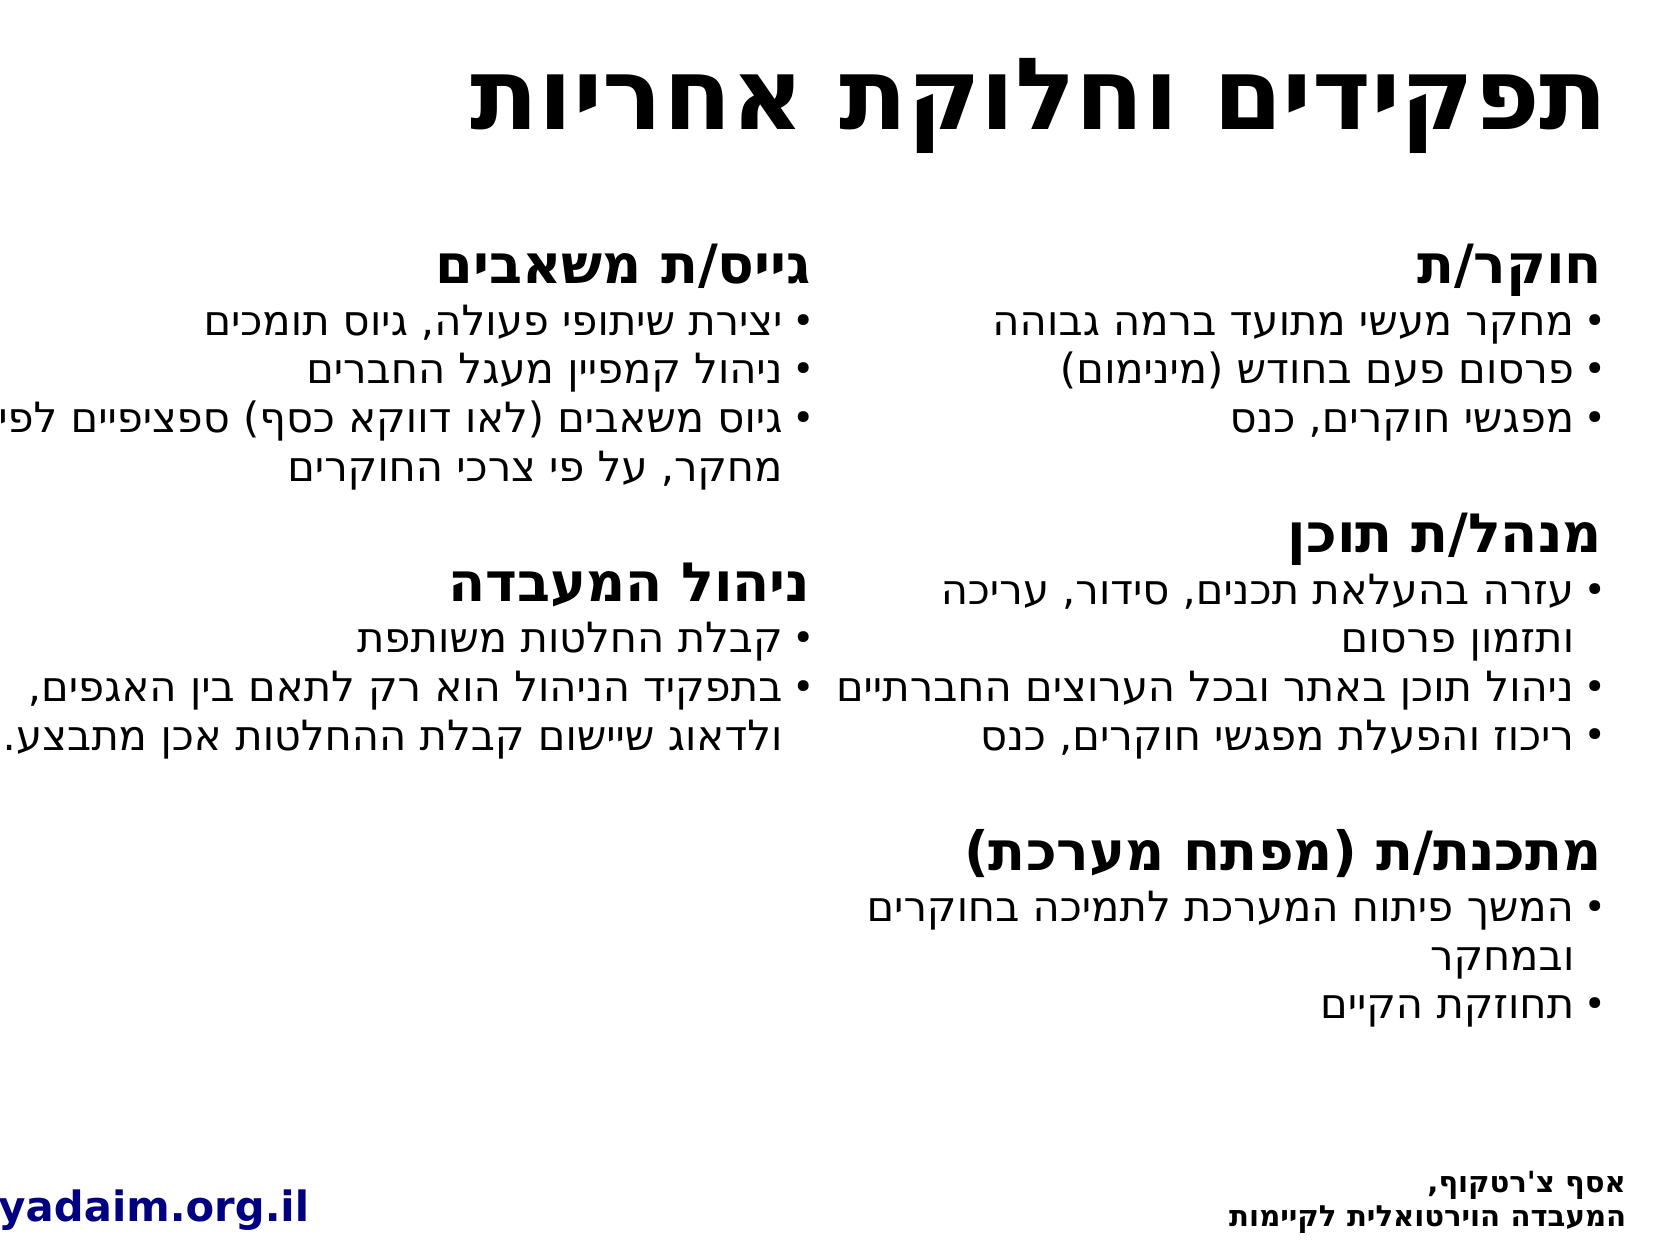

תפקידים וחלוקת אחריות
גייס/ת משאבים
 יצירת שיתופי פעולה, גיוס תומכים
 ניהול קמפיין מעגל החברים
 גיוס משאבים (לאו דווקא כסף) ספציפיים לפי
 מחקר, על פי צרכי החוקרים
ניהול המעבדה
 קבלת החלטות משותפת
 בתפקיד הניהול הוא רק לתאם בין האגפים,
 ולדאוג שיישום קבלת ההחלטות אכן מתבצע.
חוקר/ת
 מחקר מעשי מתועד ברמה גבוהה
 פרסום פעם בחודש (מינימום)
 מפגשי חוקרים, כנס
מנהל/ת תוכן
 עזרה בהעלאת תכנים, סידור, עריכה
 ותזמון פרסום
 ניהול תוכן באתר ובכל הערוצים החברתיים
 ריכוז והפעלת מפגשי חוקרים, כנס
מתכנת/ת (מפתח מערכת)
 המשך פיתוח המערכת לתמיכה בחוקרים
 ובמחקר
 תחוזקת הקיים
אסף צ'רטקוף,
המעבדה הוירטואלית לקיימות
bayadaim.org.il